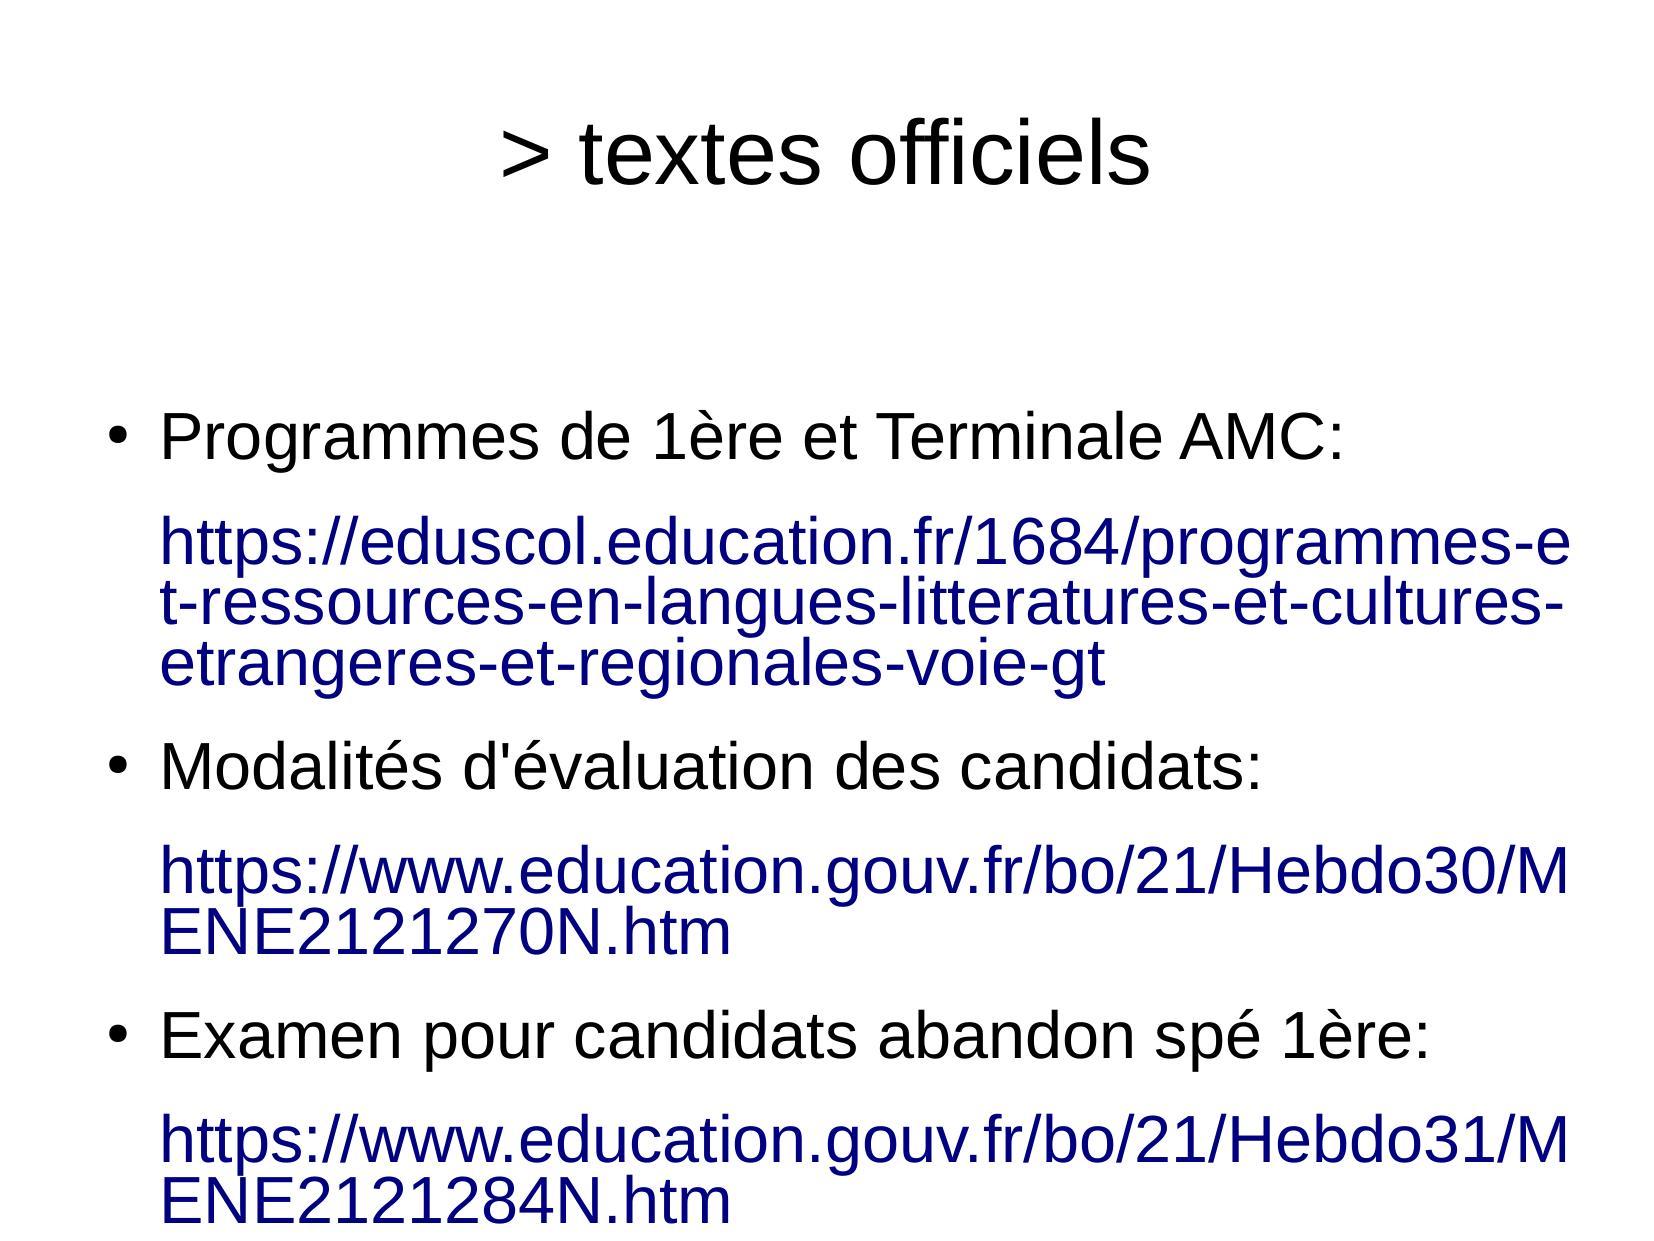

# > textes officiels
Programmes de 1ère et Terminale AMC:
https://eduscol.education.fr/1684/programmes-et-ressources-en-langues-litteratures-et-cultures-etrangeres-et-regionales-voie-gt
Modalités d'évaluation des candidats:
https://www.education.gouv.fr/bo/21/Hebdo30/MENE2121270N.htm
Examen pour candidats abandon spé 1ère:
https://www.education.gouv.fr/bo/21/Hebdo31/MENE2121284N.htm